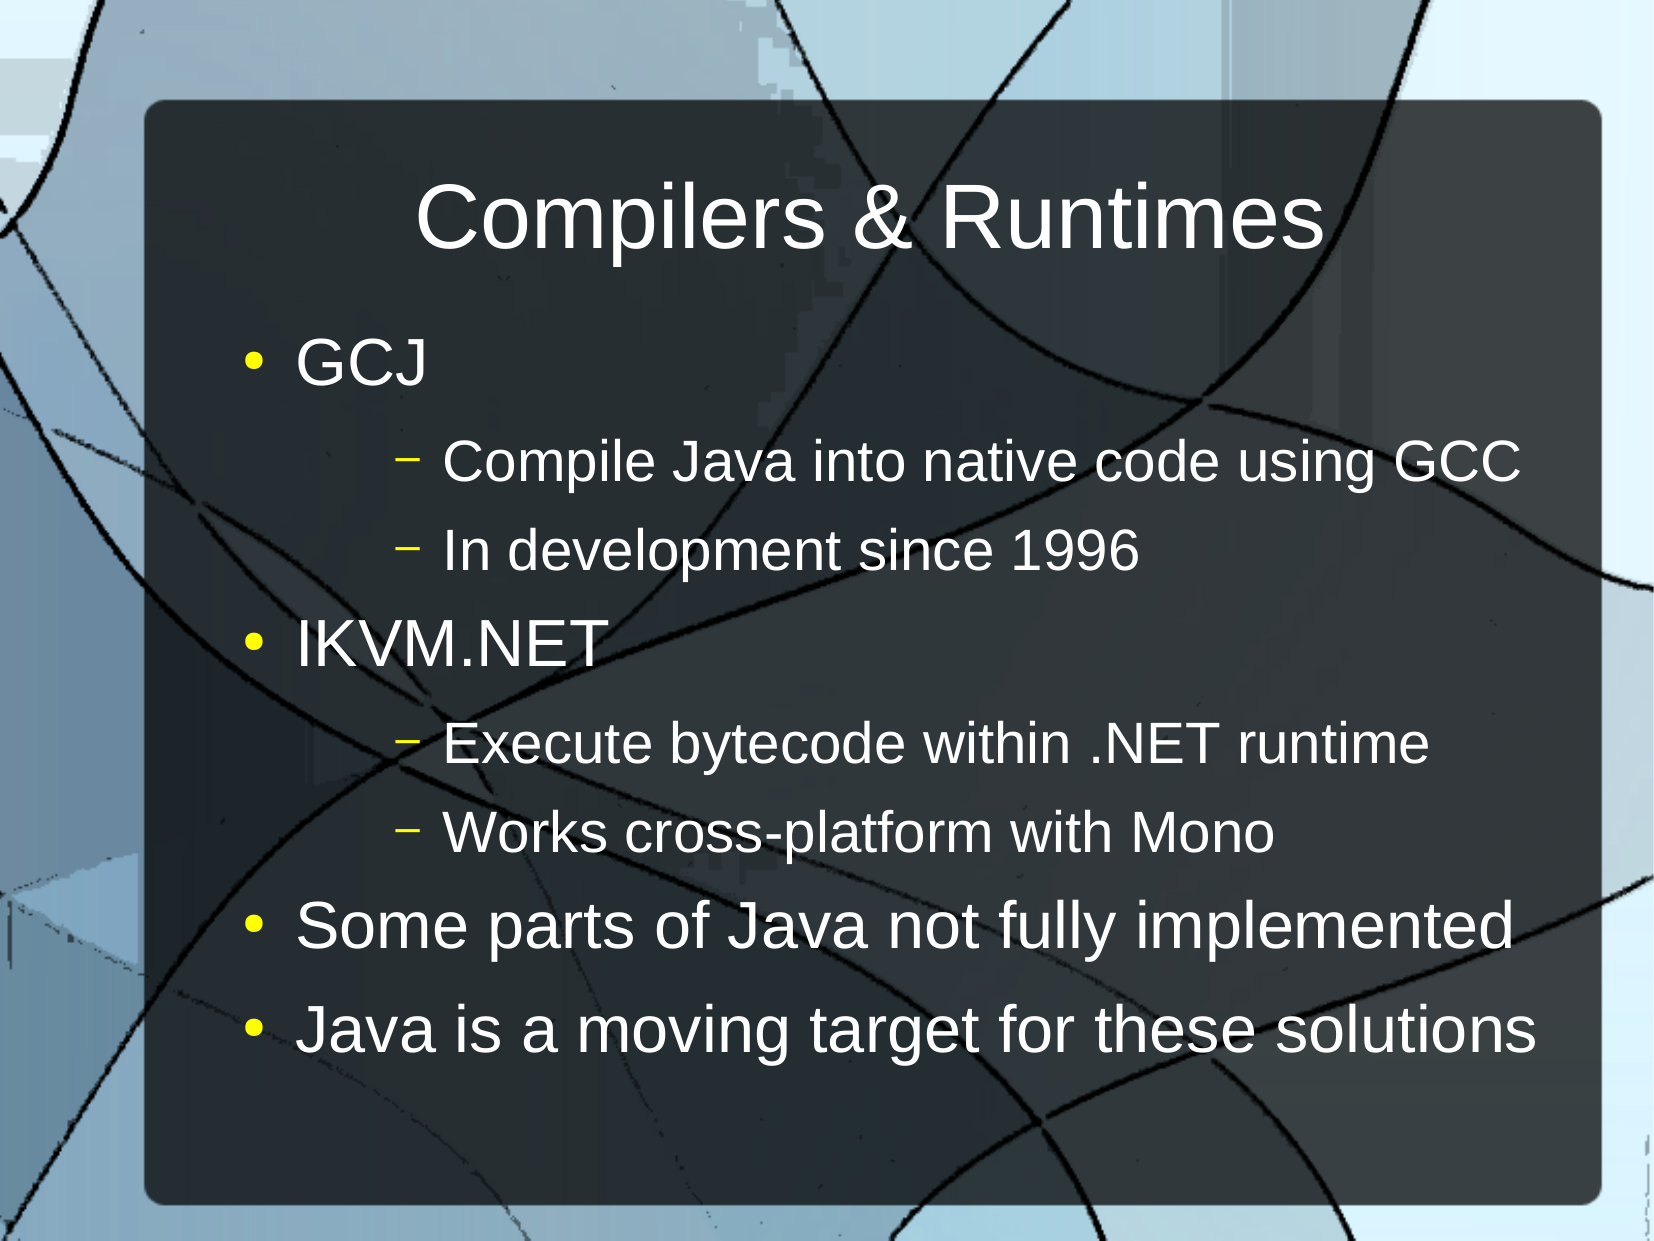

# Compilers & Runtimes
GCJ
Compile Java into native code using GCC
In development since 1996
IKVM.NET
Execute bytecode within .NET runtime
Works cross-platform with Mono
Some parts of Java not fully implemented
Java is a moving target for these solutions